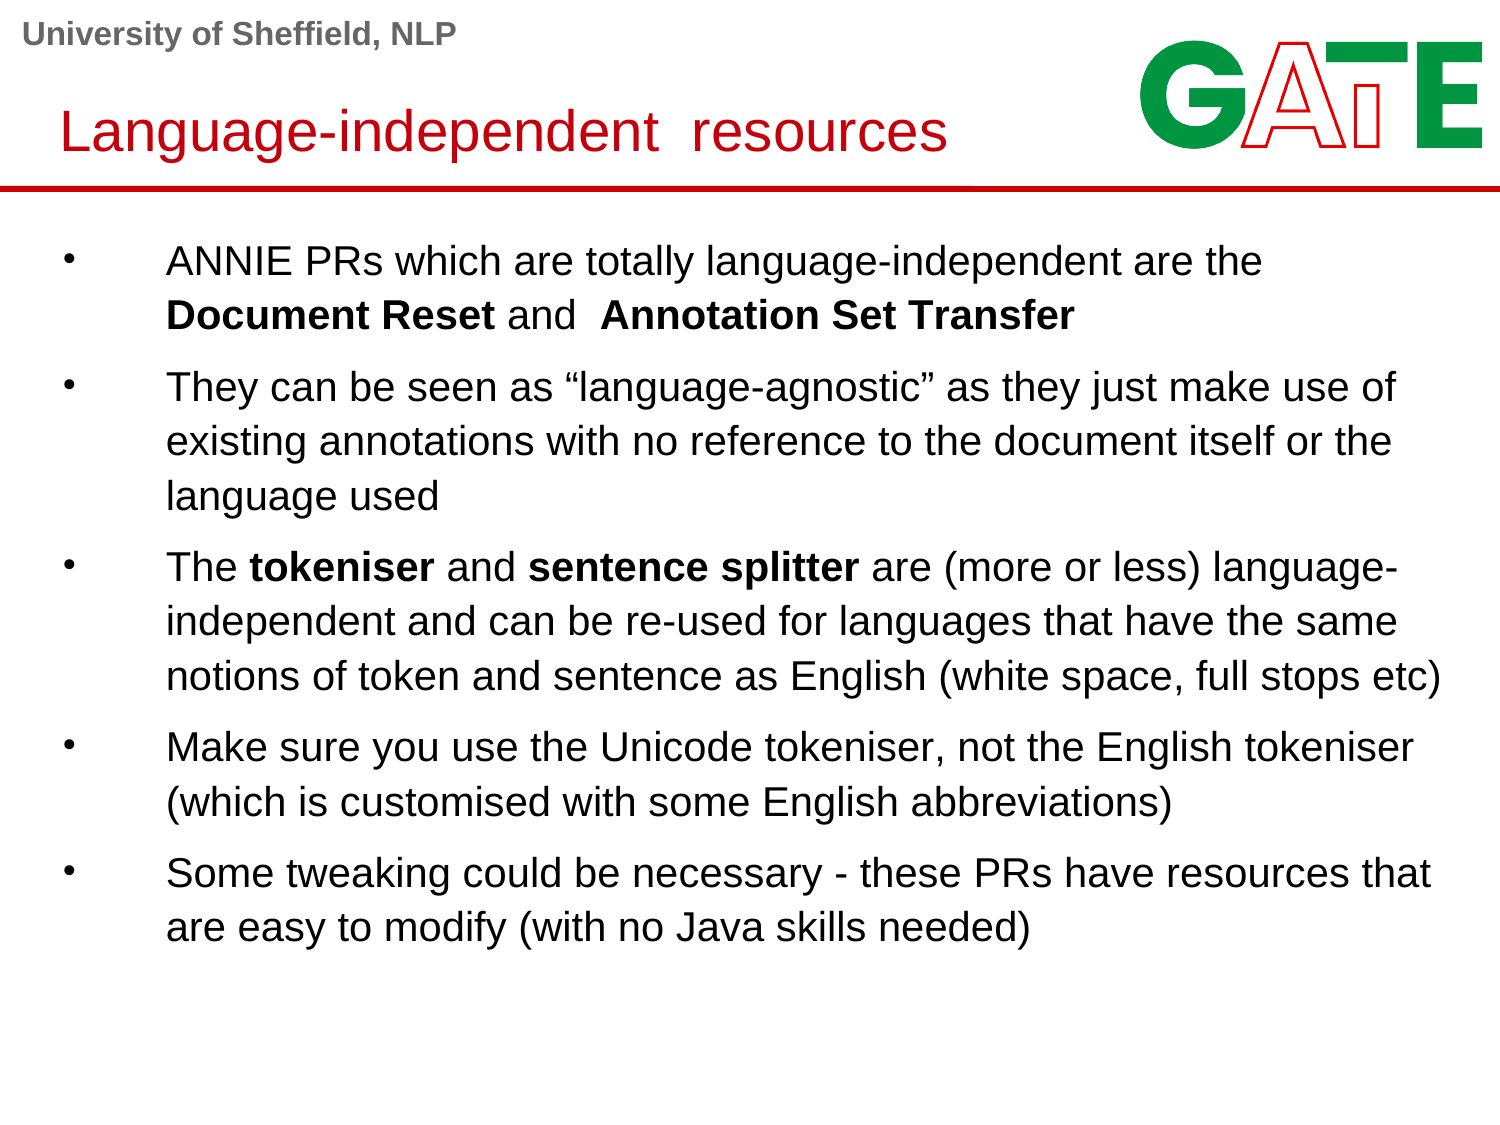

# Language-independent resources
ANNIE PRs which are totally language-independent are the Document Reset and Annotation Set Transfer
They can be seen as “language-agnostic” as they just make use of existing annotations with no reference to the document itself or the language used
The tokeniser and sentence splitter are (more or less) language-independent and can be re-used for languages that have the same notions of token and sentence as English (white space, full stops etc)
Make sure you use the Unicode tokeniser, not the English tokeniser (which is customised with some English abbreviations)
Some tweaking could be necessary - these PRs have resources that are easy to modify (with no Java skills needed)